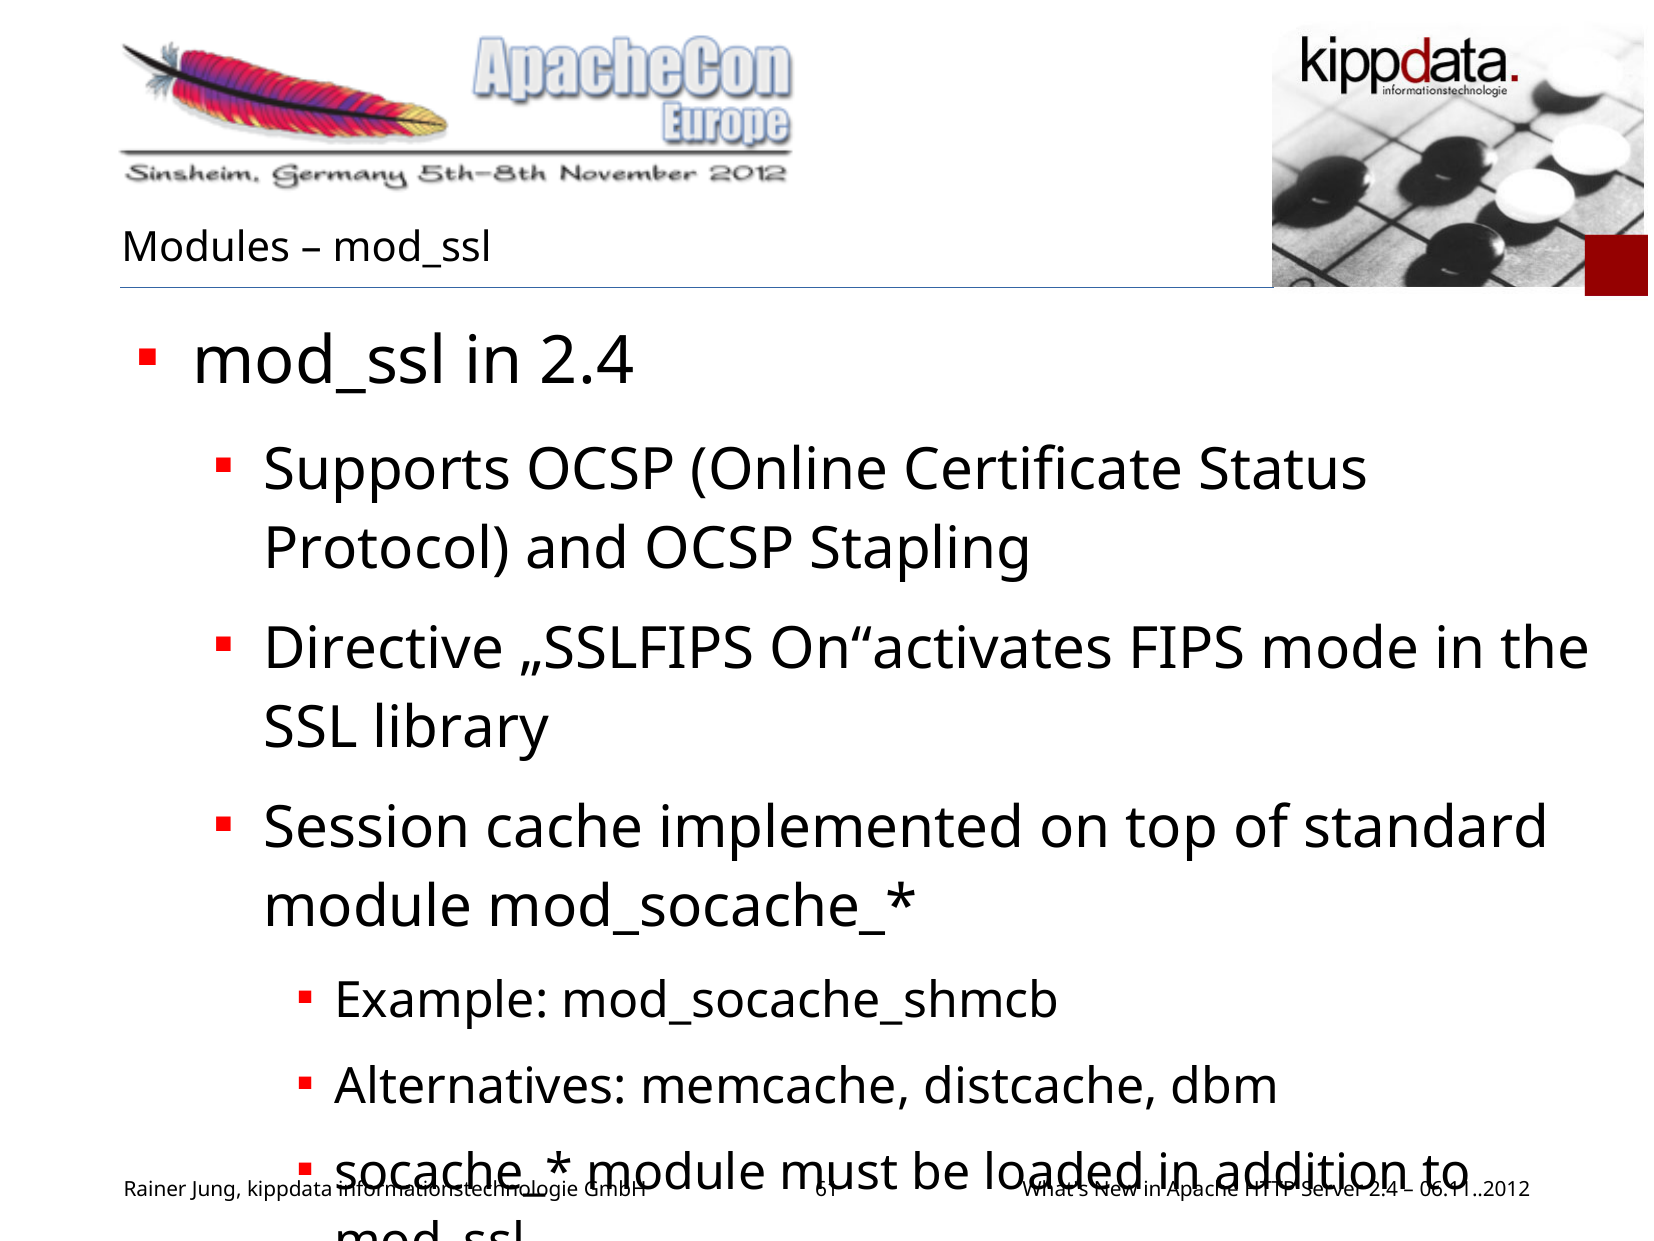

# Modules – mod_ssl
mod_ssl in 2.4
Supports OCSP (Online Certificate Status Protocol) and OCSP Stapling
Directive „SSLFIPS On“activates FIPS mode in the SSL library
Session cache implemented on top of standard module mod_socache_*
Example: mod_socache_shmcb
Alternatives: memcache, distcache, dbm
socache_* module must be loaded in addition to mod_ssl